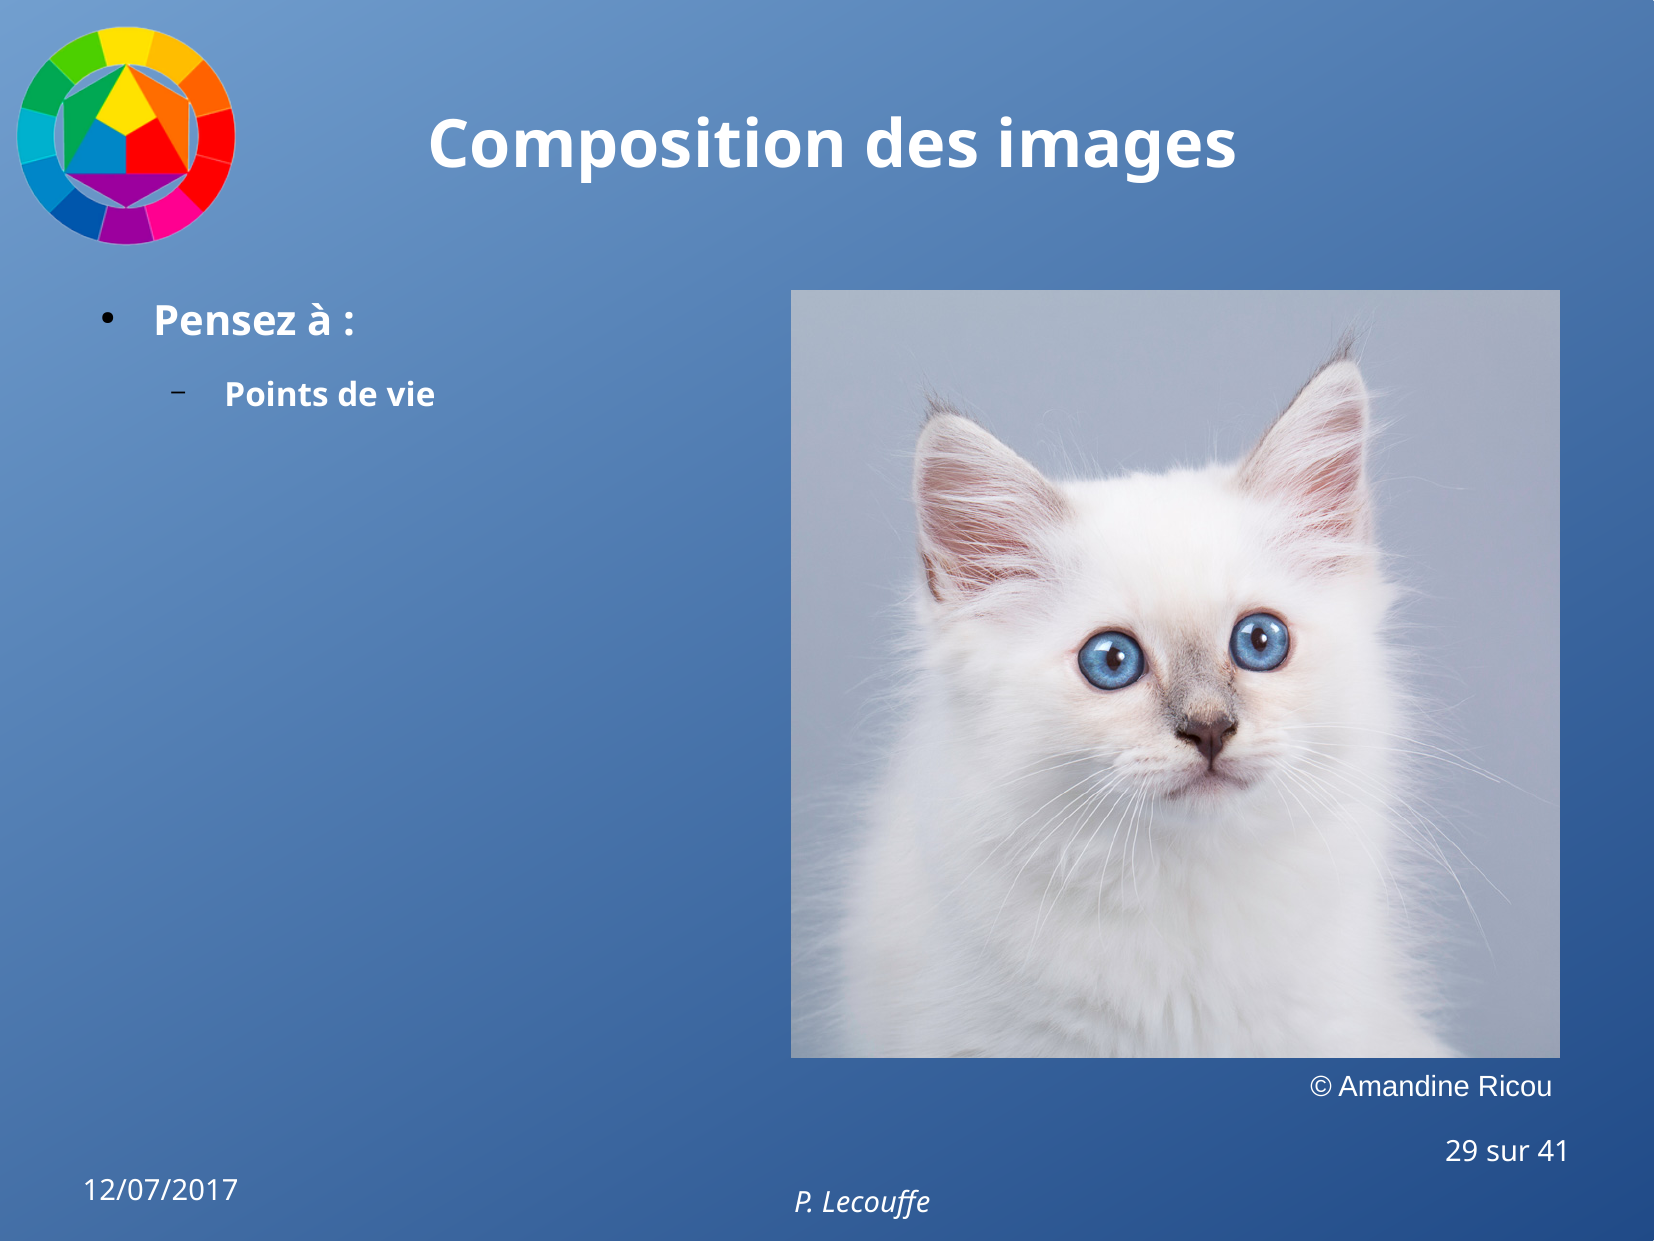

# Composition des images
Pensez à :
Points de vie
 © Amandine Ricou
Bonjour
29